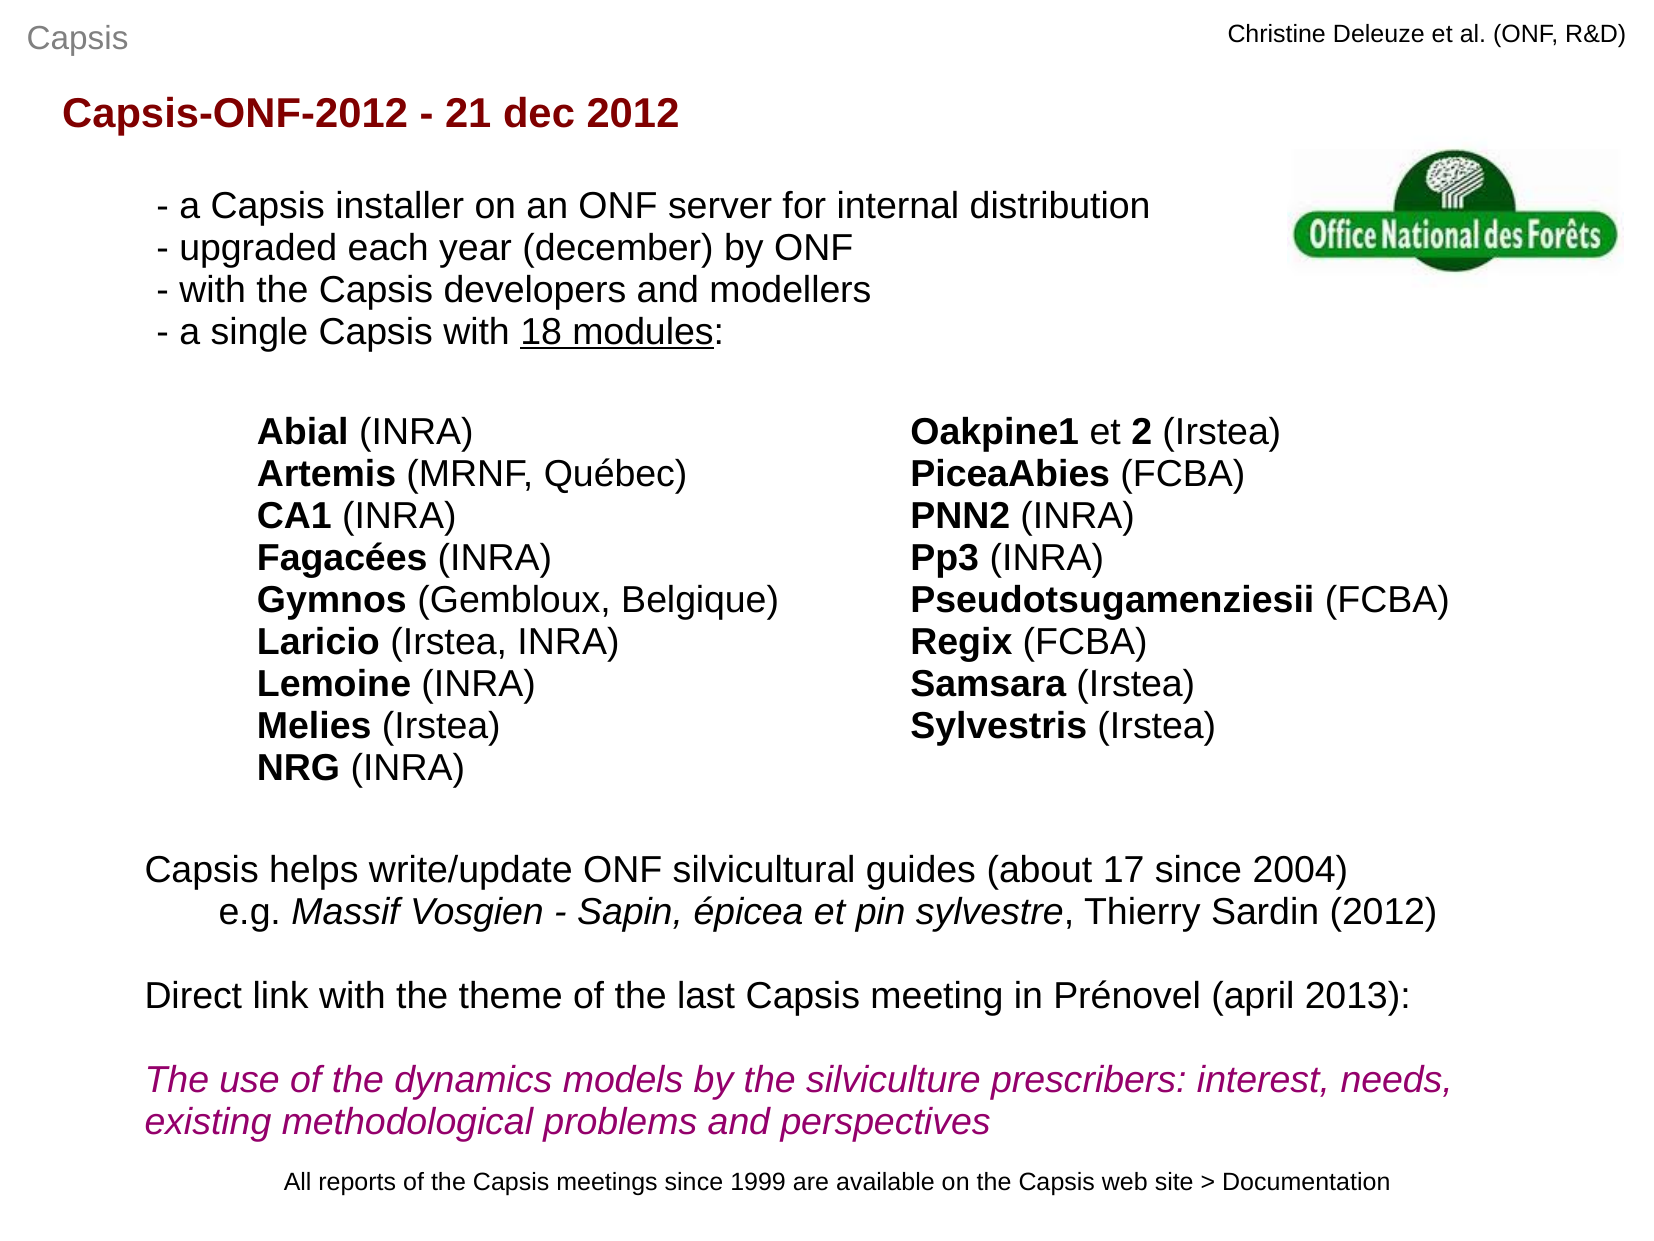

Capsis
Christine Deleuze et al. (ONF, R&D)
Capsis-ONF-2012 - 21 dec 2012
- a Capsis installer on an ONF server for internal distribution
- upgraded each year (december) by ONF
- with the Capsis developers and modellers
- a single Capsis with 18 modules:
Abial (INRA)
Artemis (MRNF, Québec)
CA1 (INRA)
Fagacées (INRA)
Gymnos (Gembloux, Belgique)
Laricio (Irstea, INRA)
Lemoine (INRA)
Melies (Irstea)
NRG (INRA)
Oakpine1 et 2 (Irstea)
PiceaAbies (FCBA)
PNN2 (INRA)
Pp3 (INRA)
Pseudotsugamenziesii (FCBA)
Regix (FCBA)
Samsara (Irstea)
Sylvestris (Irstea)
Capsis helps write/update ONF silvicultural guides (about 17 since 2004)
	e.g. Massif Vosgien - Sapin, épicea et pin sylvestre, Thierry Sardin (2012)
Direct link with the theme of the last Capsis meeting in Prénovel (april 2013):
The use of the dynamics models by the silviculture prescribers: interest, needs, existing methodological problems and perspectives
All reports of the Capsis meetings since 1999 are available on the Capsis web site > Documentation